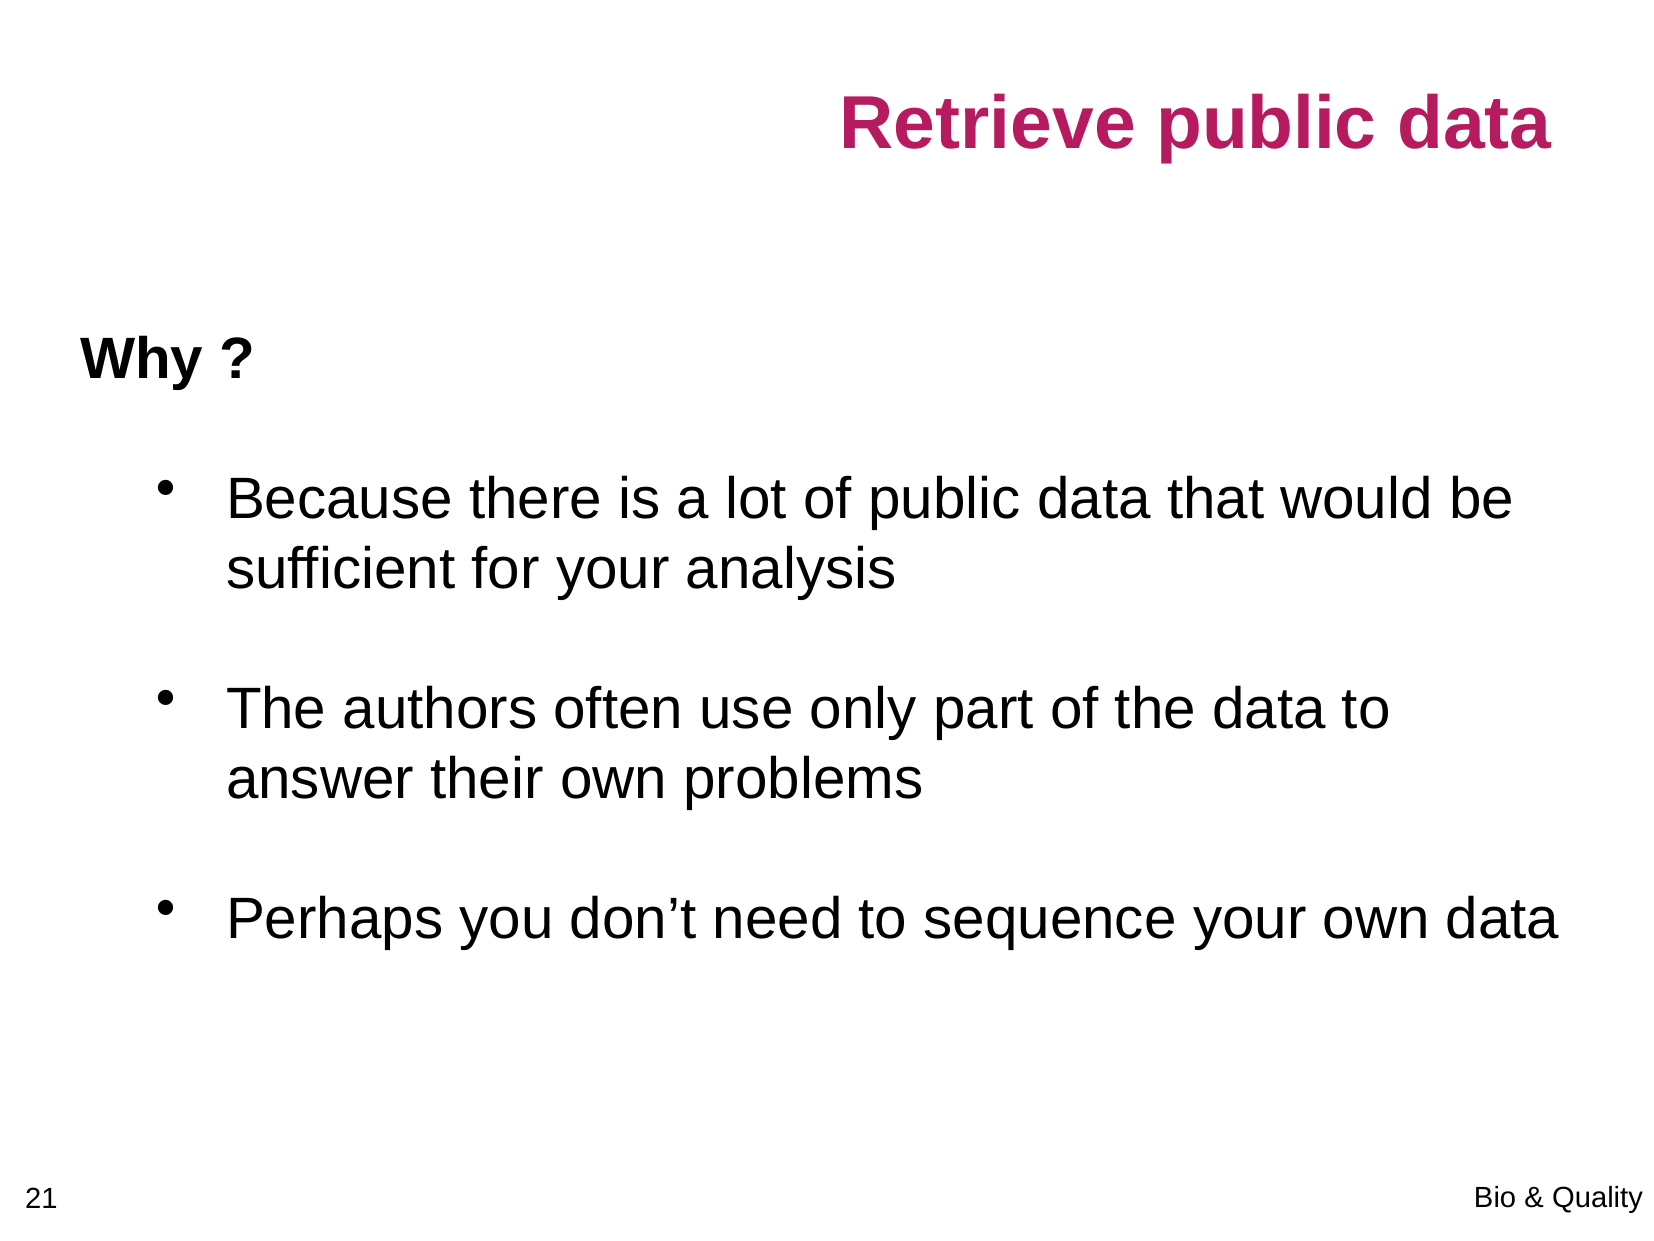

Retrieve public data
Why ?
Because there is a lot of public data that would be sufficient for your analysis
The authors often use only part of the data to answer their own problems
Perhaps you don’t need to sequence your own data